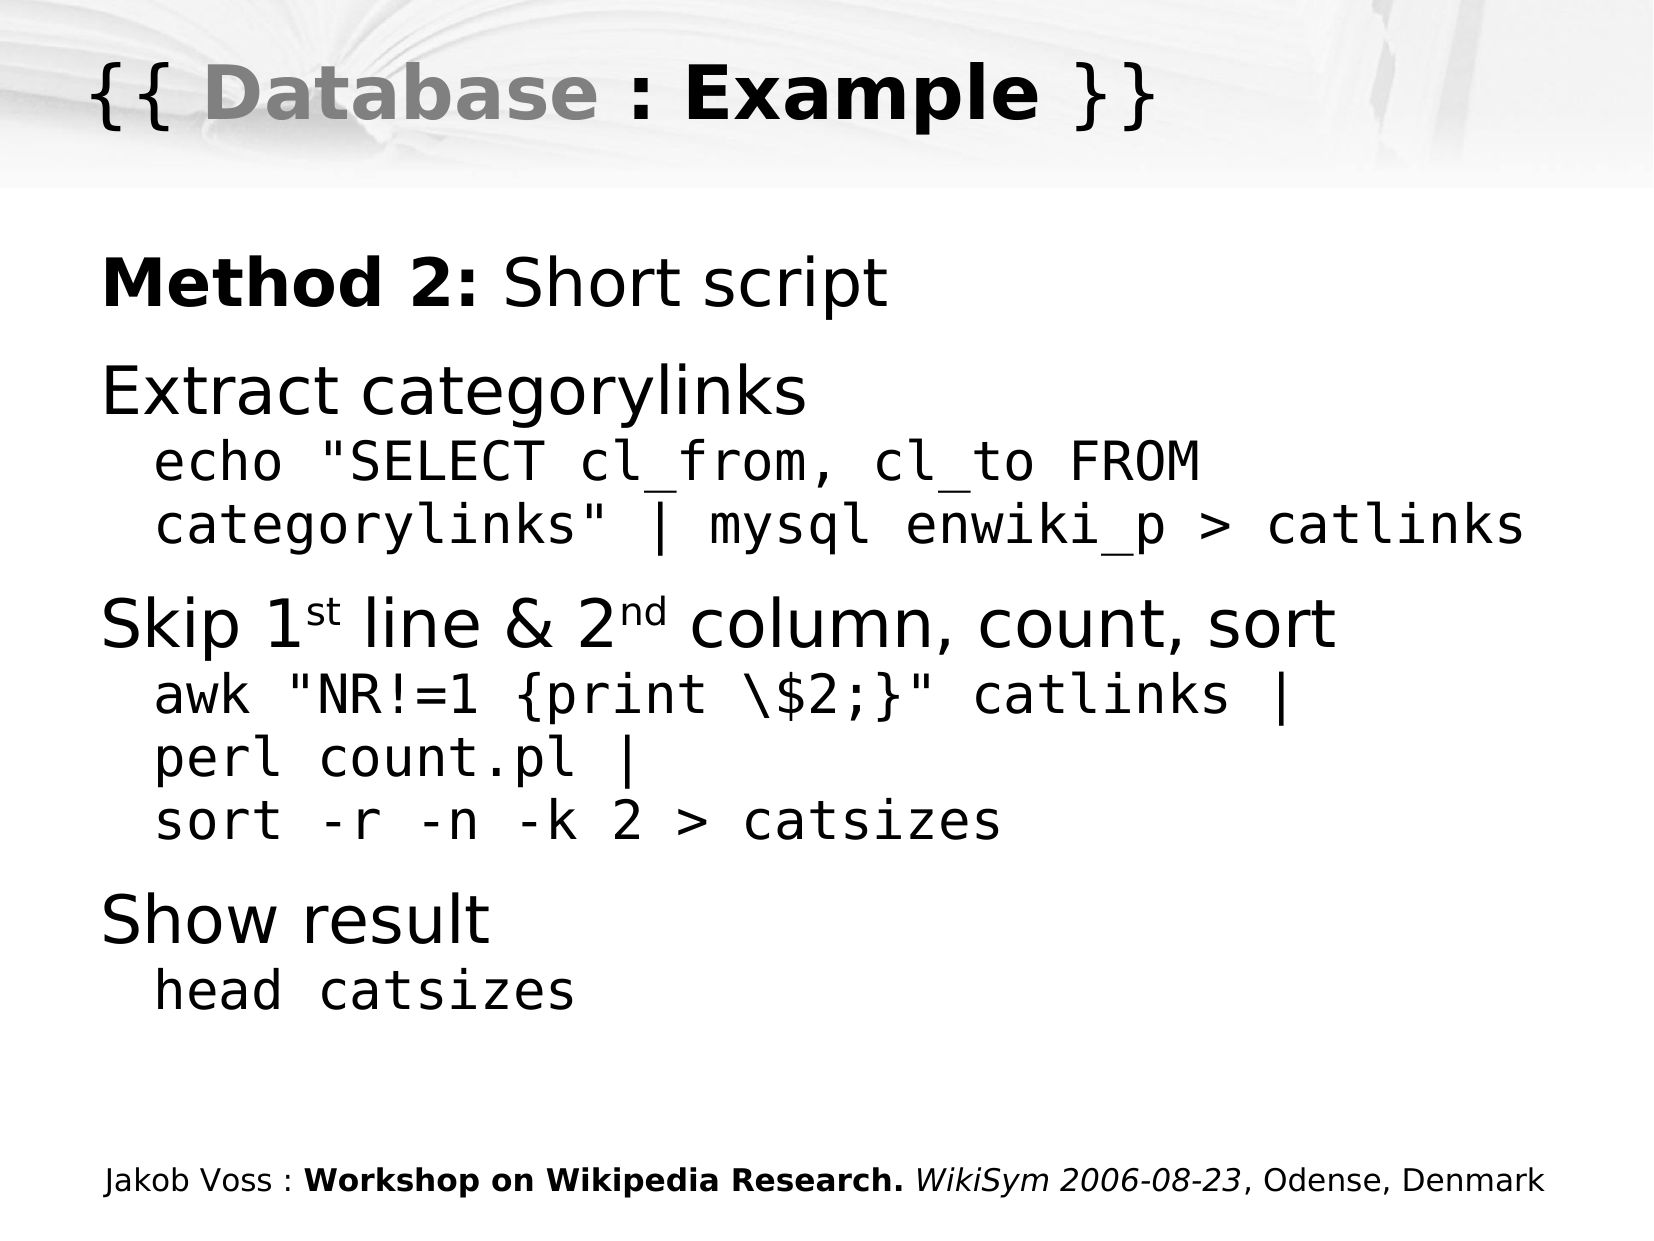

# {{ Database : Example }}
Method 2: Short script
Extract categorylinks
echo "SELECT cl_from, cl_to FROM categorylinks" | mysql enwiki_p > catlinks
Skip 1st line & 2nd column, count, sort
awk "NR!=1 {print \$2;}" catlinks |
perl count.pl |
sort -r -n -k 2 > catsizes
Show result
head catsizes